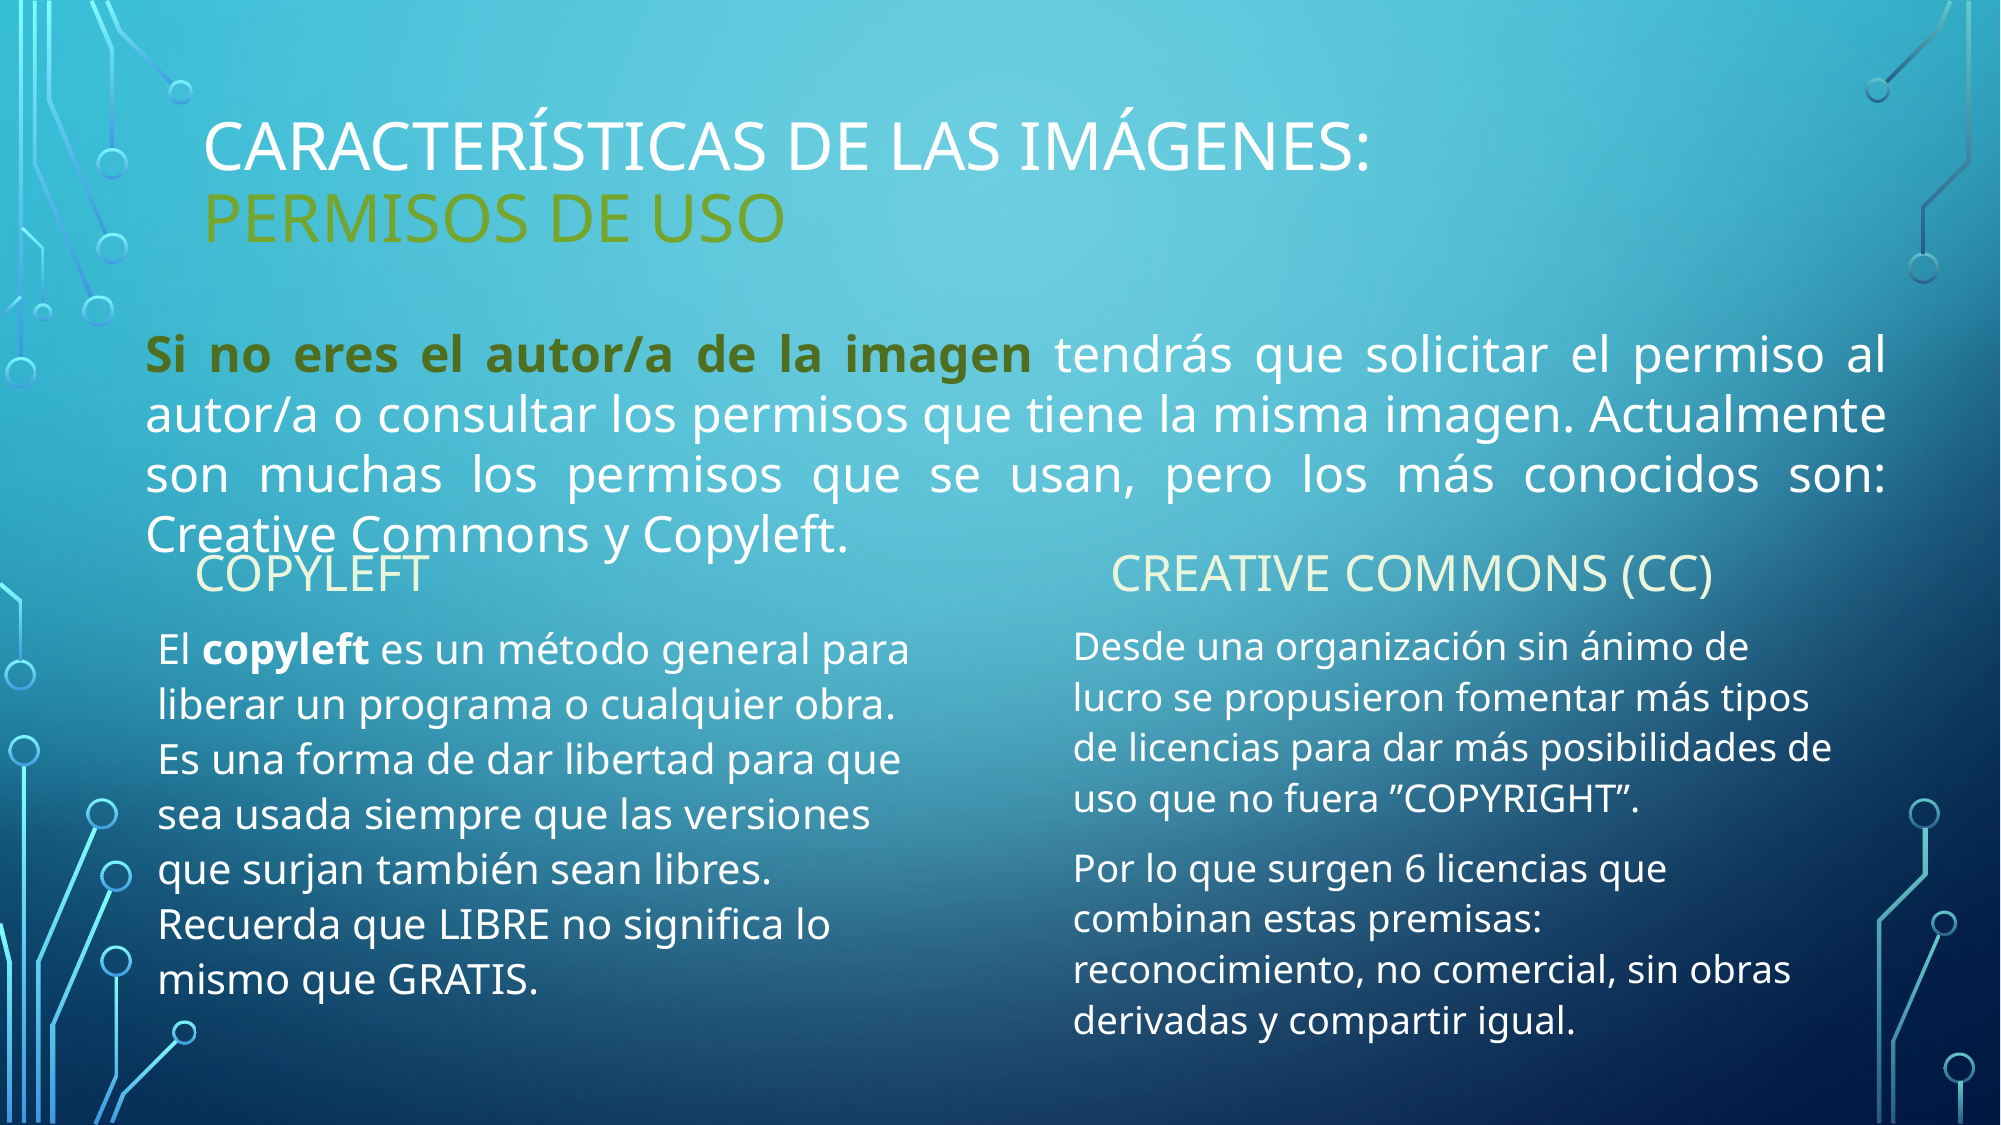

# Características de las imágenes: permisos de uso
Si no eres el autor/a de la imagen tendrás que solicitar el permiso al autor/a o consultar los permisos que tiene la misma imagen. Actualmente son muchas los permisos que se usan, pero los más conocidos son: Creative Commons y Copyleft.
copyleft
Creative Commons (CC)
El copyleft es un método general para liberar un programa o cualquier obra. Es una forma de dar libertad para que sea usada siempre que las versiones que surjan también sean libres.
Recuerda que LIBRE no significa lo mismo que GRATIS.
Desde una organización sin ánimo de lucro se propusieron fomentar más tipos de licencias para dar más posibilidades de uso que no fuera ”COPYRIGHT”.
Por lo que surgen 6 licencias que combinan estas premisas: reconocimiento, no comercial, sin obras derivadas y compartir igual.